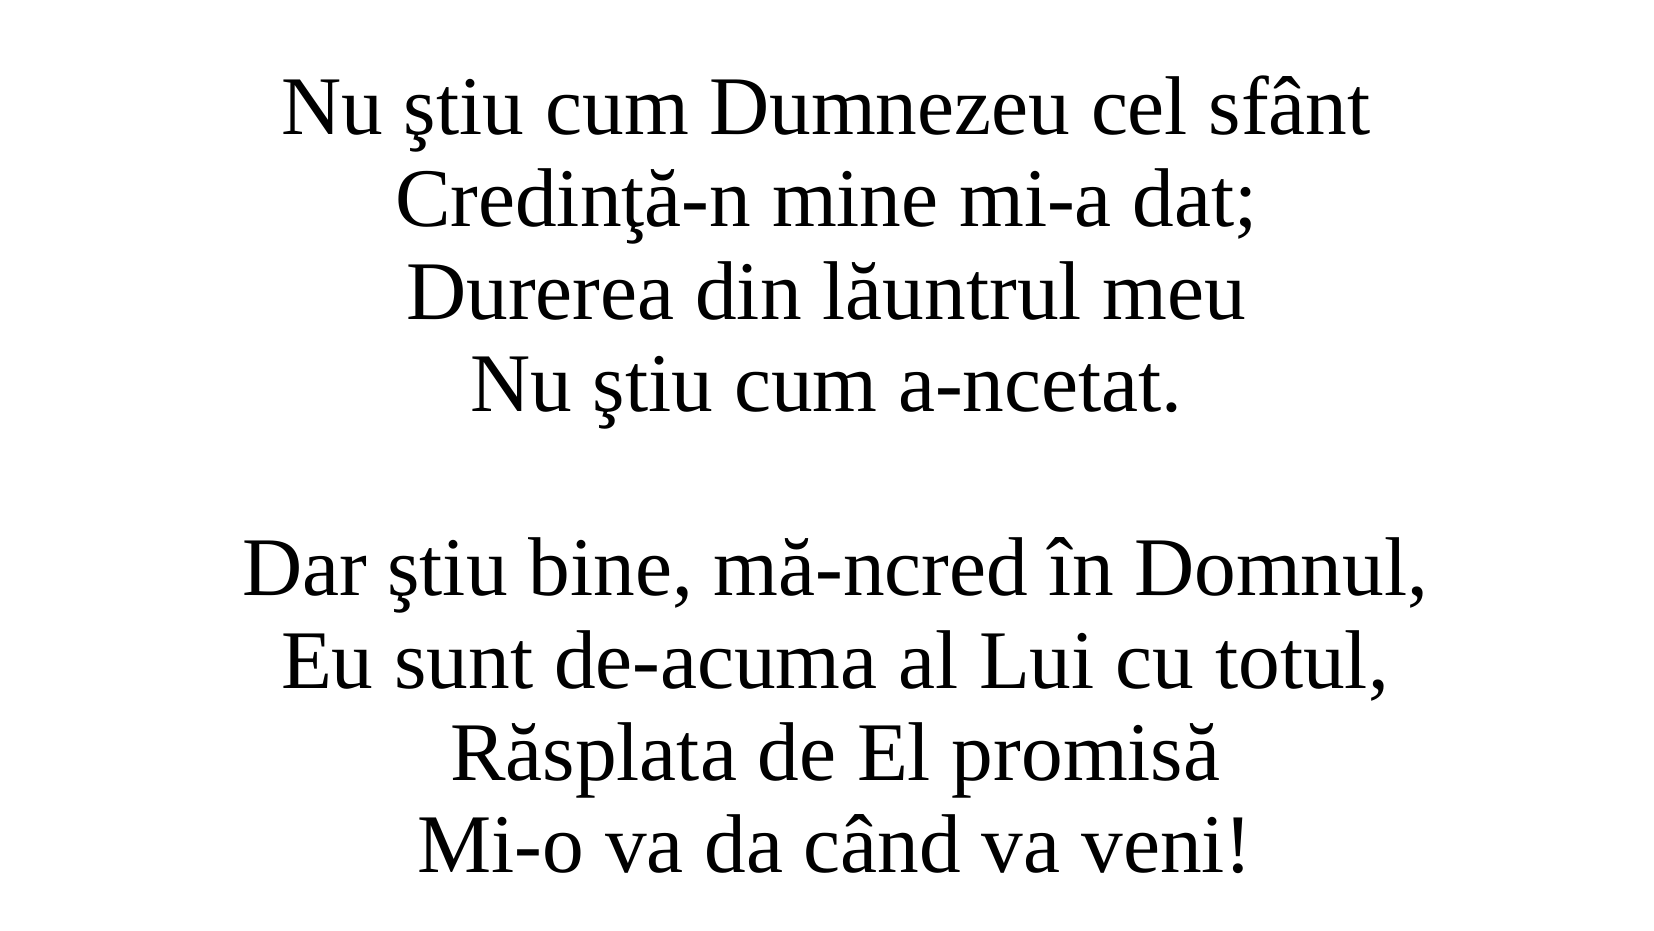

# Nu ştiu cum Dumnezeu cel sfânt
Credinţă-n mine mi-a dat;
Durerea din lăuntrul meu
Nu ştiu cum a-ncetat.
Dar ştiu bine, mă-ncred în Domnul,
Eu sunt de-acuma al Lui cu totul,
Răsplata de El promisă
Mi-o va da când va veni!